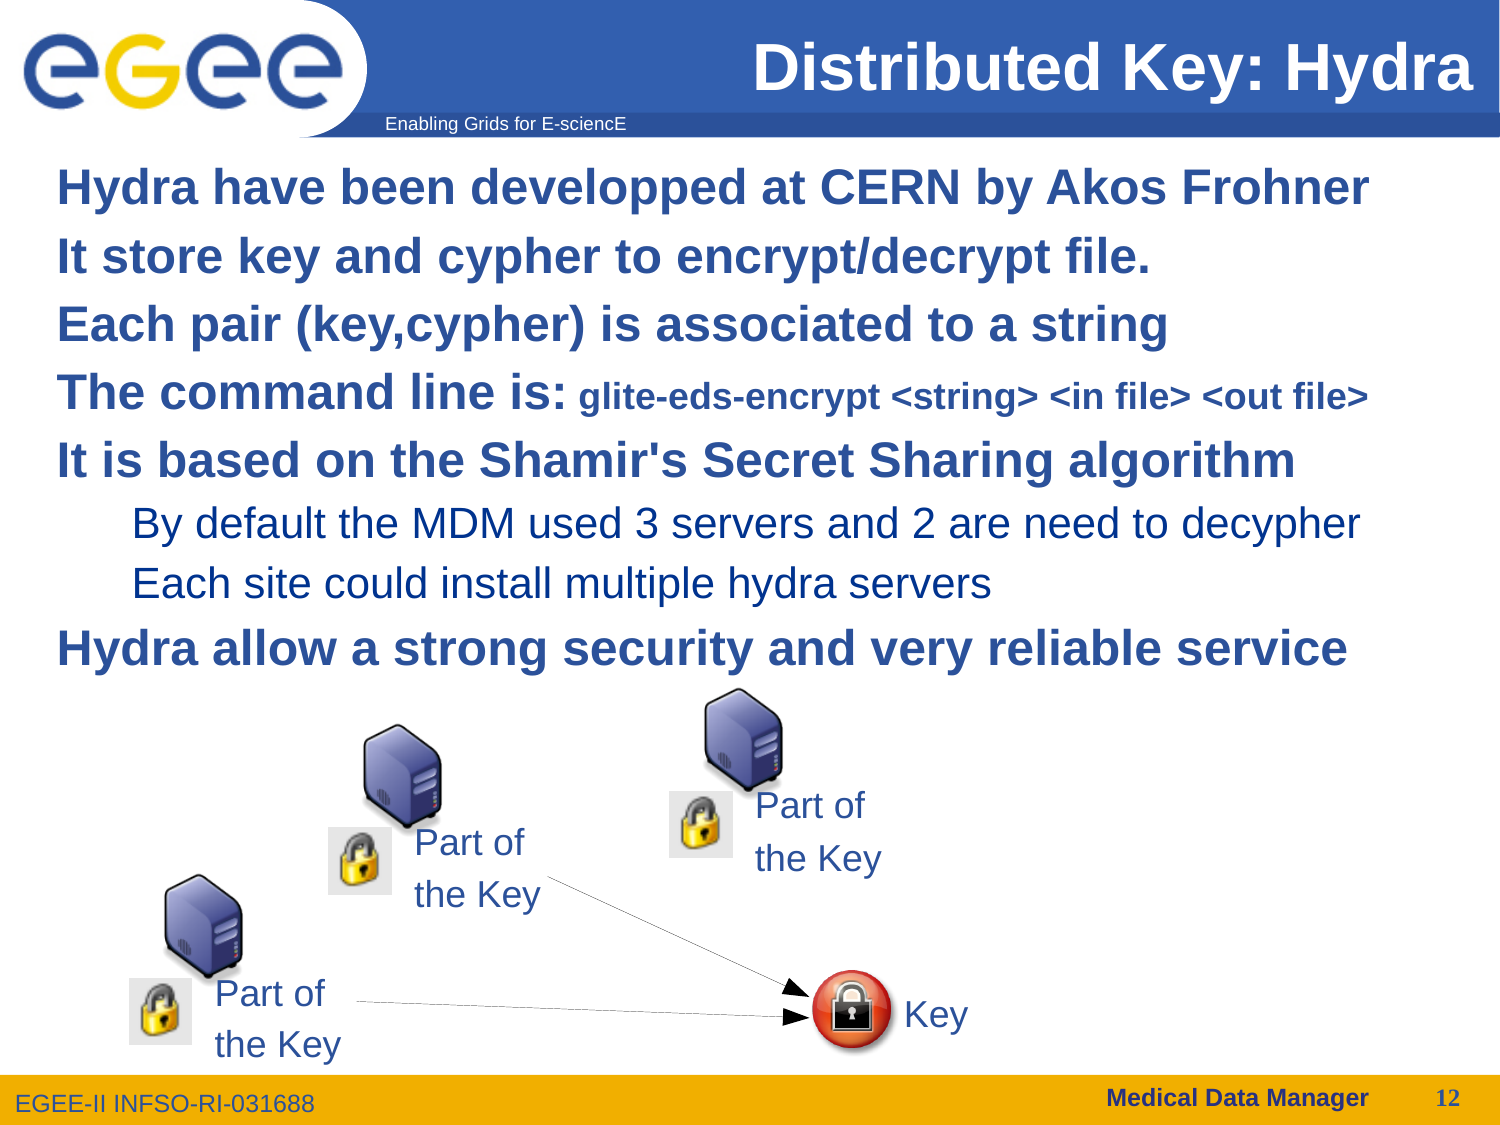

# Distributed Key: Hydra
Hydra have been developped at CERN by Akos Frohner
It store key and cypher to encrypt/decrypt file.
Each pair (key,cypher) is associated to a string
The command line is: glite-eds-encrypt <string> <in file> <out file>
It is based on the Shamir's Secret Sharing algorithm
By default the MDM used 3 servers and 2 are need to decypher
Each site could install multiple hydra servers
Hydra allow a strong security and very reliable service
Part of
the Key
Part of
the Key
Part of
the Key
Key
12